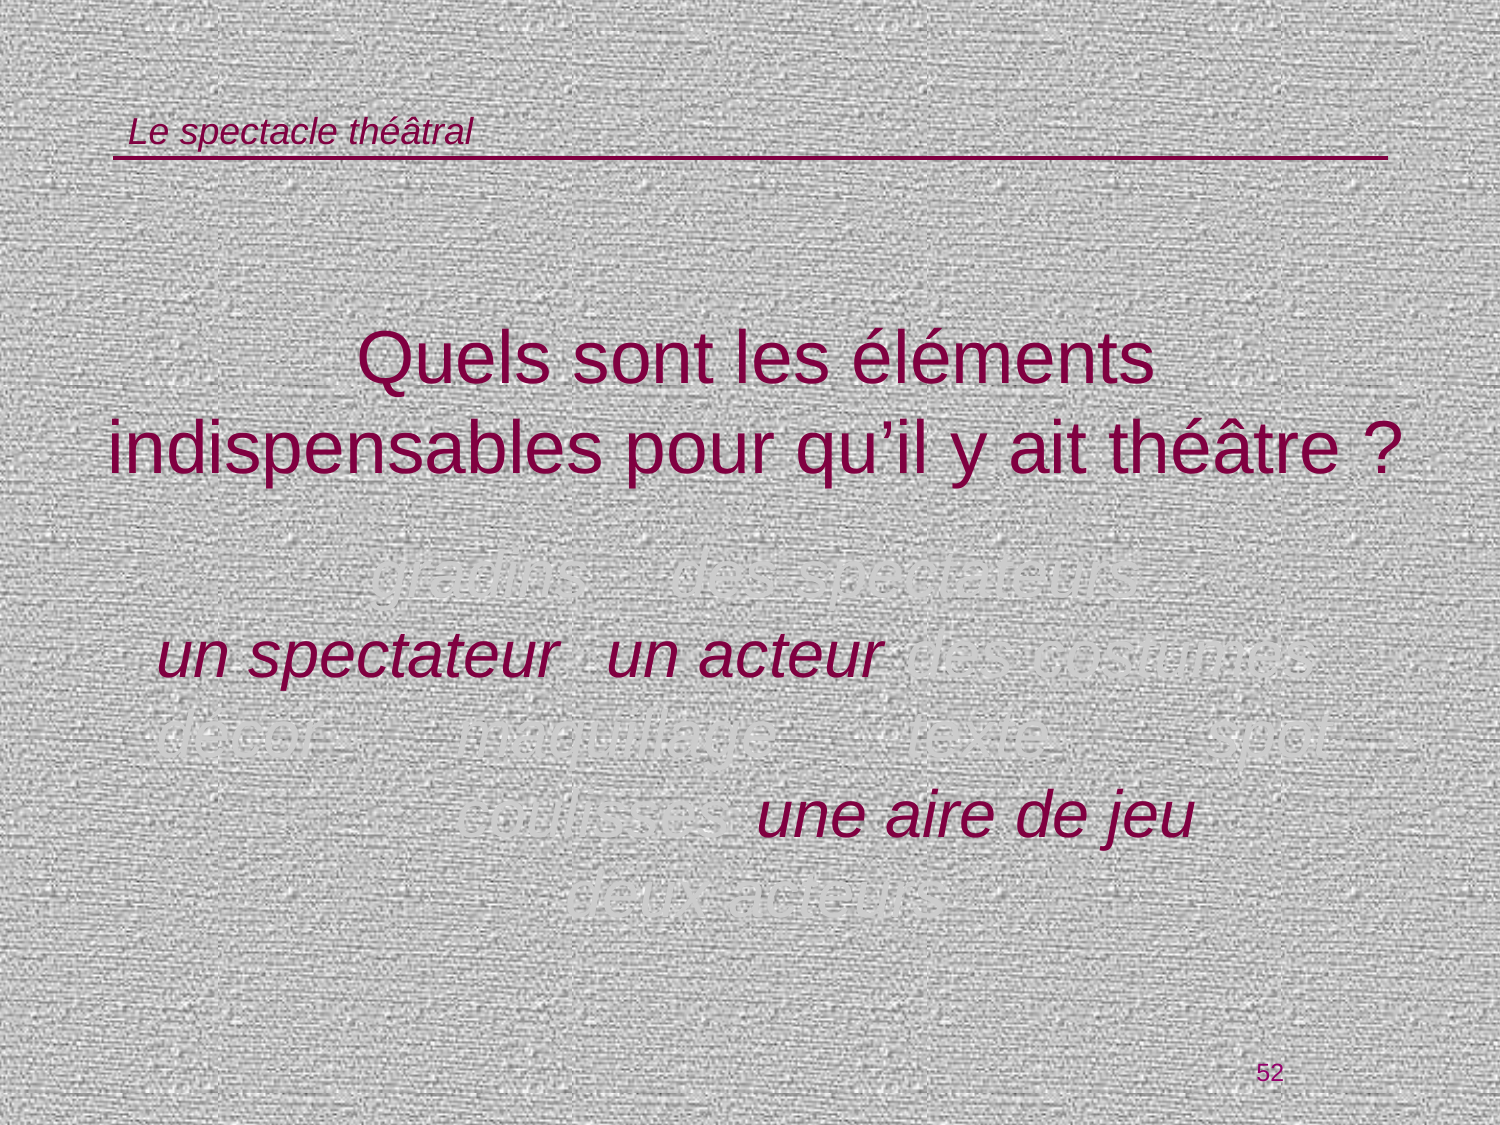

Quels sont les éléments indispensables pour qu’il y ait théâtre ?
gradins	des spectateurs
un spectateur	un acteur	des costumes	décor	maquillage	texte		spot		coulisses	une aire de jeu
deux acteurs
52